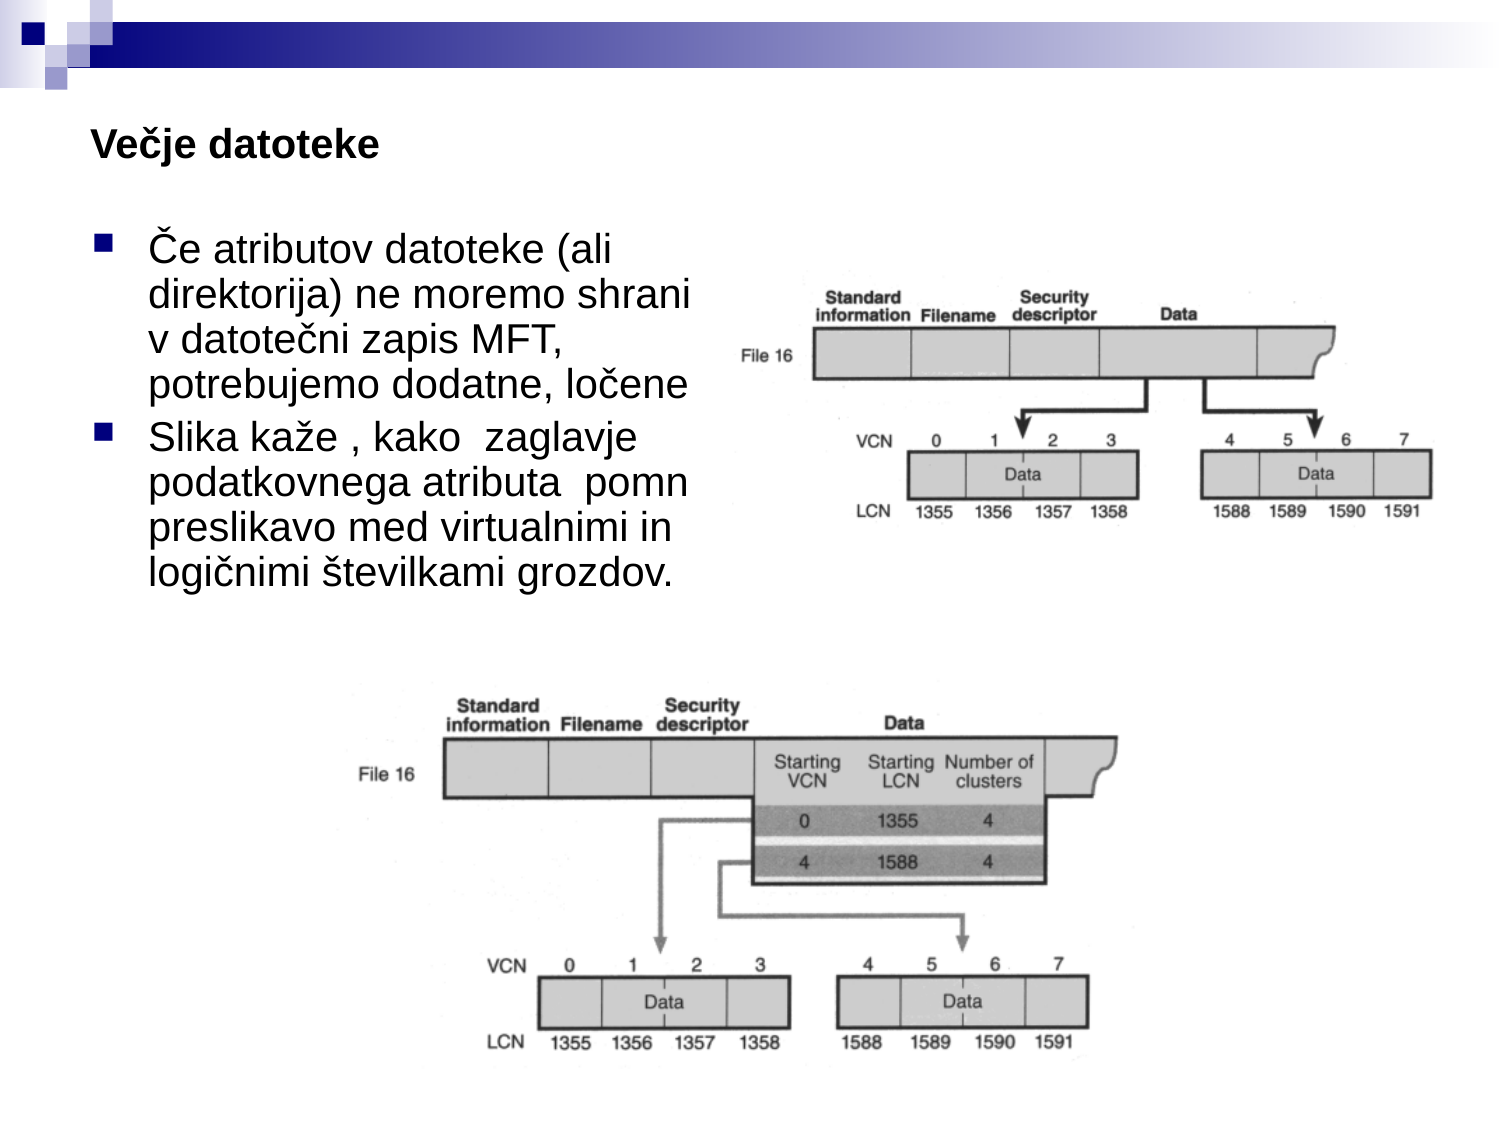

# Večje datoteke
Če atributov datoteke (ali direktorija) ne moremo shraniti v datotečni zapis MFT, potrebujemo dodatne, ločene
Slika kaže , kako zaglavje podatkovnega atributa pomni preslikavo med virtualnimi in logičnimi številkami grozdov.